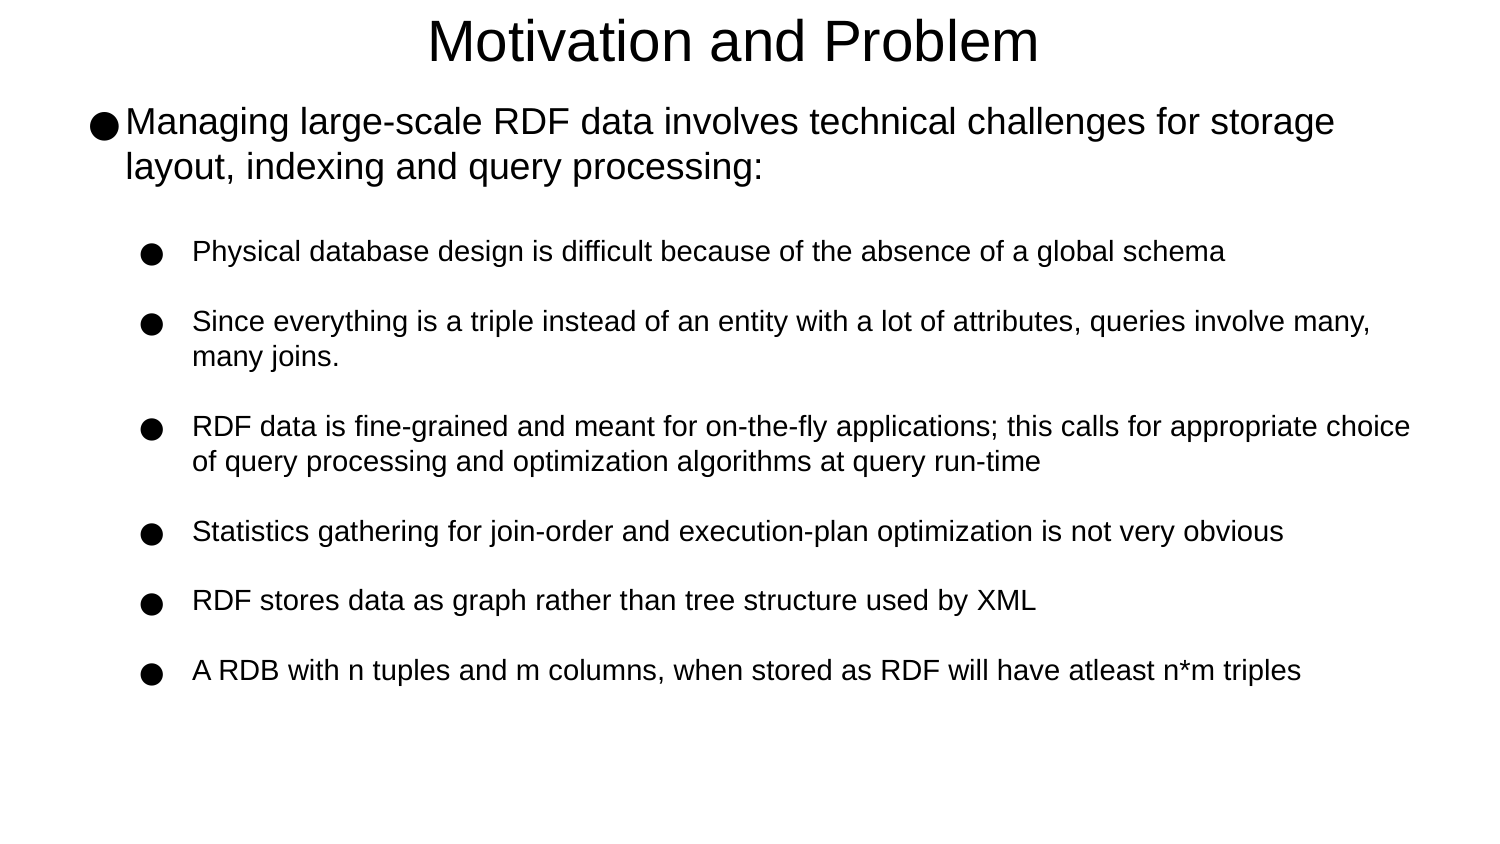

Motivation and Problem
Managing large-scale RDF data involves technical challenges for storage layout, indexing and query processing:
Physical database design is difficult because of the absence of a global schema
Since everything is a triple instead of an entity with a lot of attributes, queries involve many, many joins.
RDF data is fine-grained and meant for on-the-fly applications; this calls for appropriate choice of query processing and optimization algorithms at query run-time
Statistics gathering for join-order and execution-plan optimization is not very obvious
RDF stores data as graph rather than tree structure used by XML
A RDB with n tuples and m columns, when stored as RDF will have atleast n*m triples